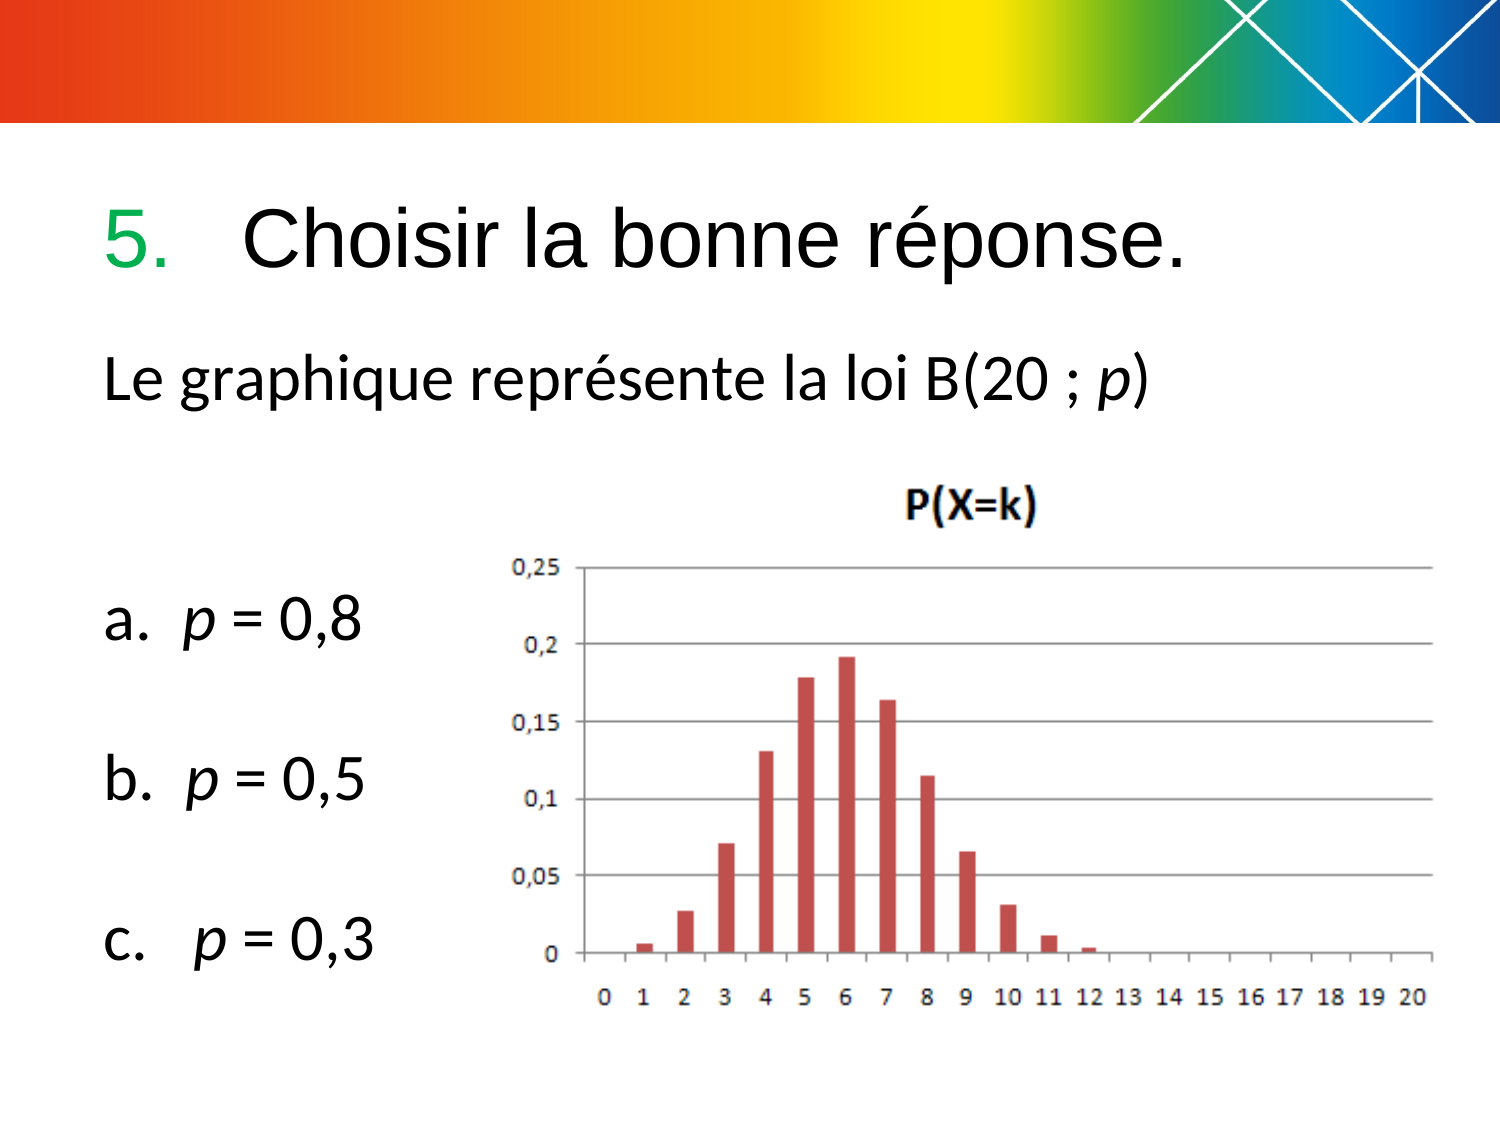

# Choisir la bonne réponse.
Le graphique représente la loi B(20 ; p)
a. p = 0,8
b. p = 0,5
c. p = 0,3